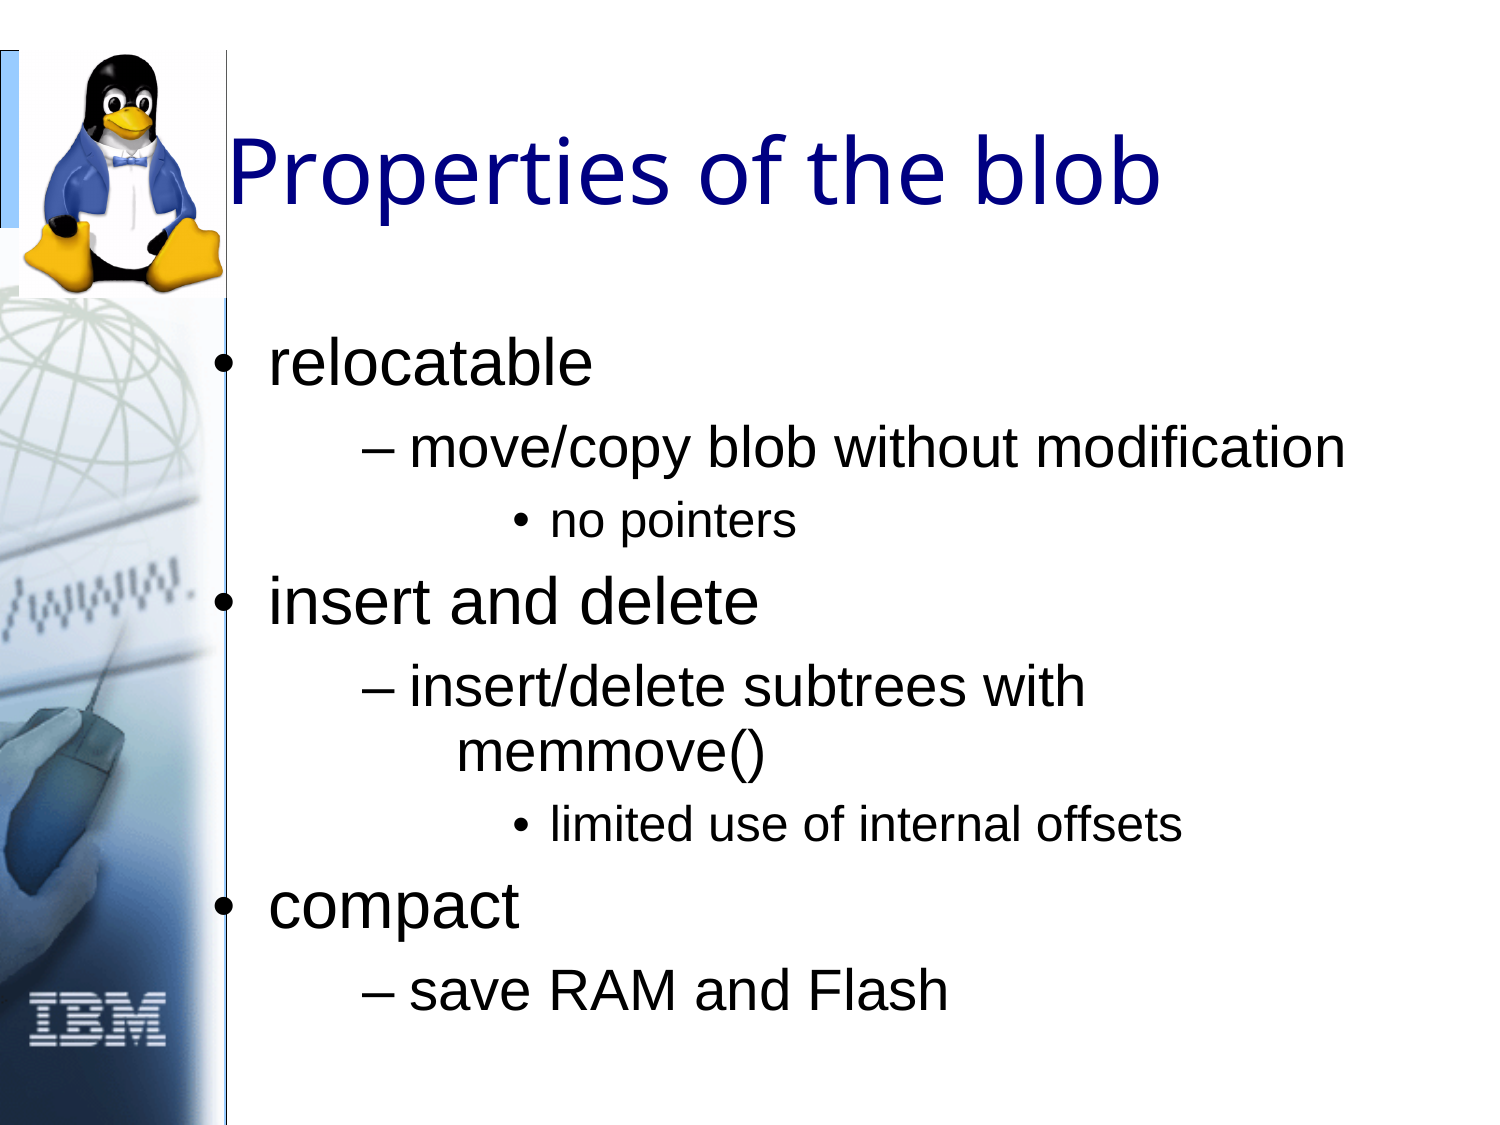

# Properties of the blob
relocatable
move/copy blob without modification
no pointers
insert and delete
insert/delete subtrees with memmove()
limited use of internal offsets
compact
save RAM and Flash